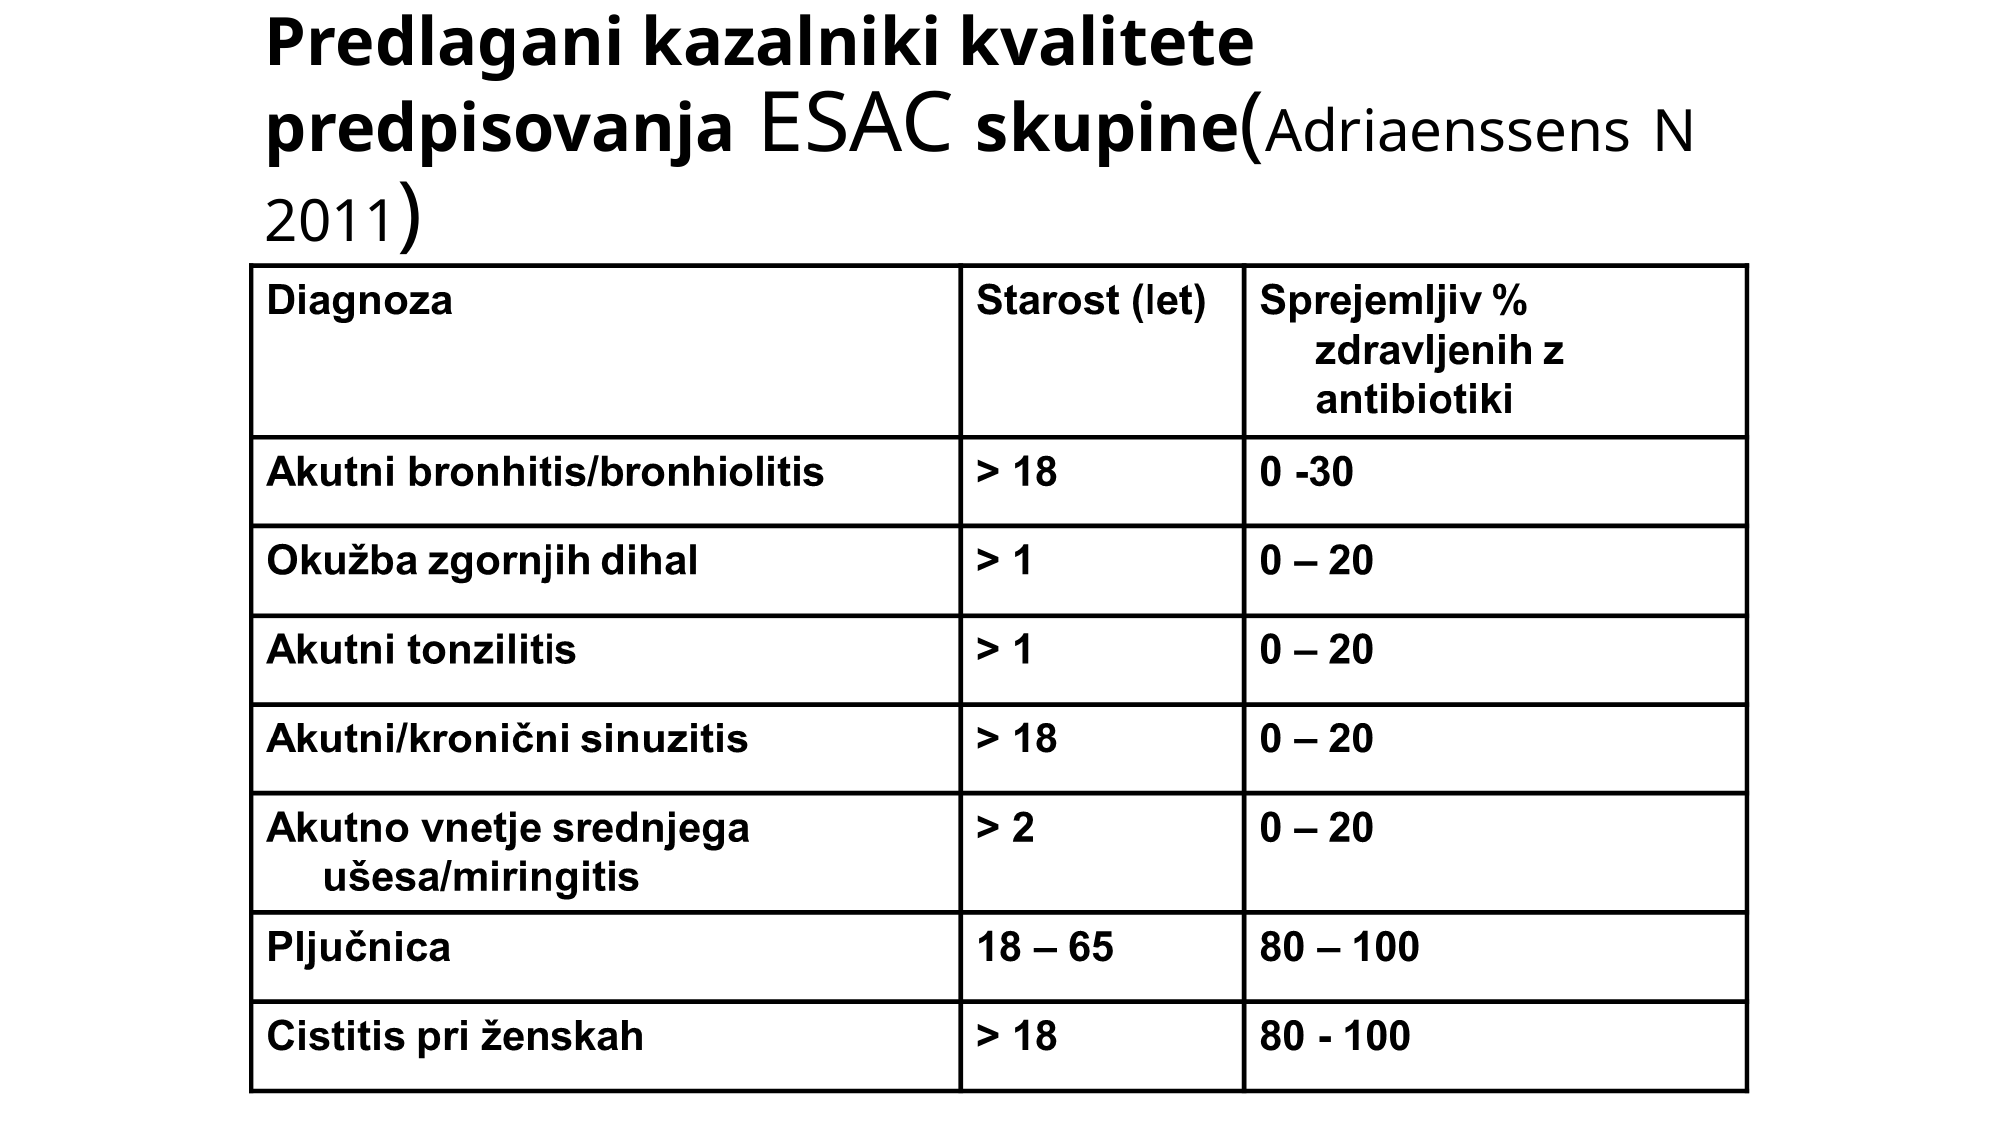

# Predlagani kazalniki kvalitete predpisovanja ESAC skupine(Adriaenssens N 2011)